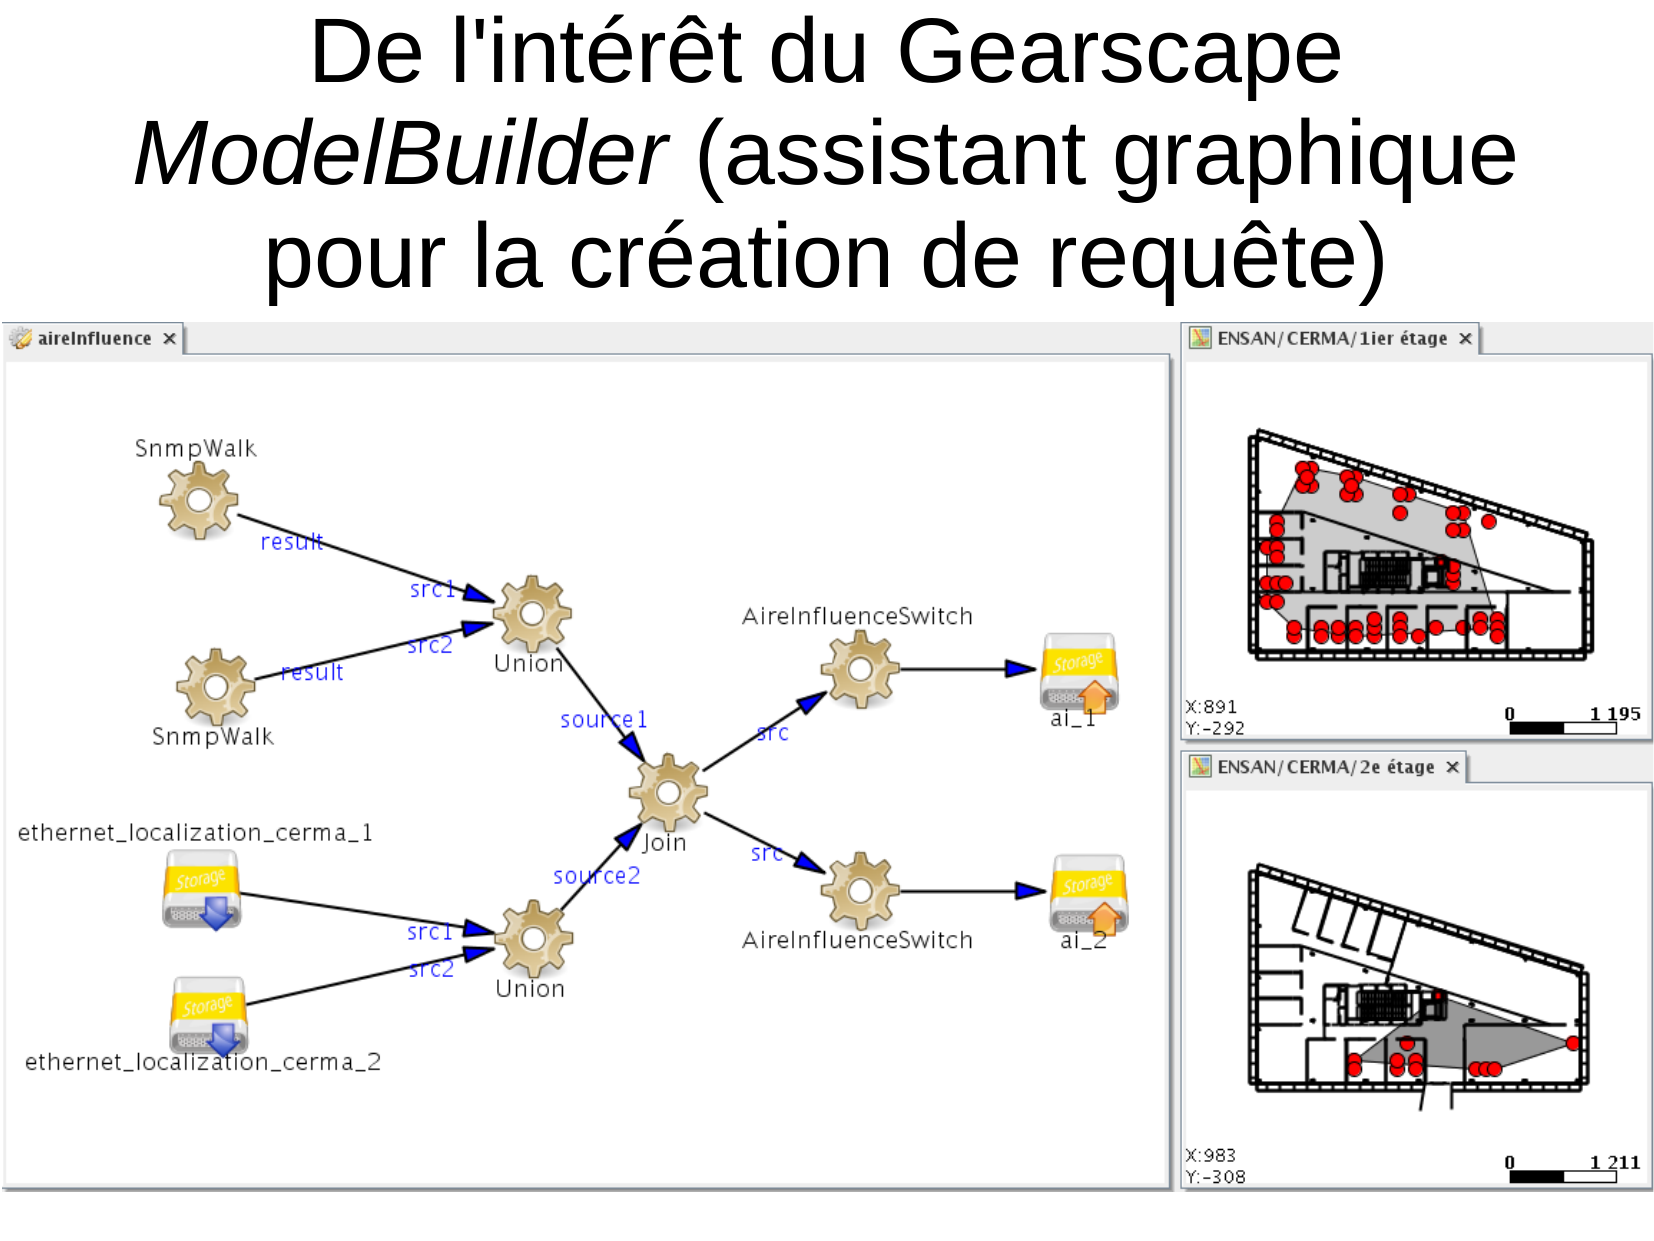

# De l'intérêt du Gearscape ModelBuilder (assistant graphique pour la création de requête)